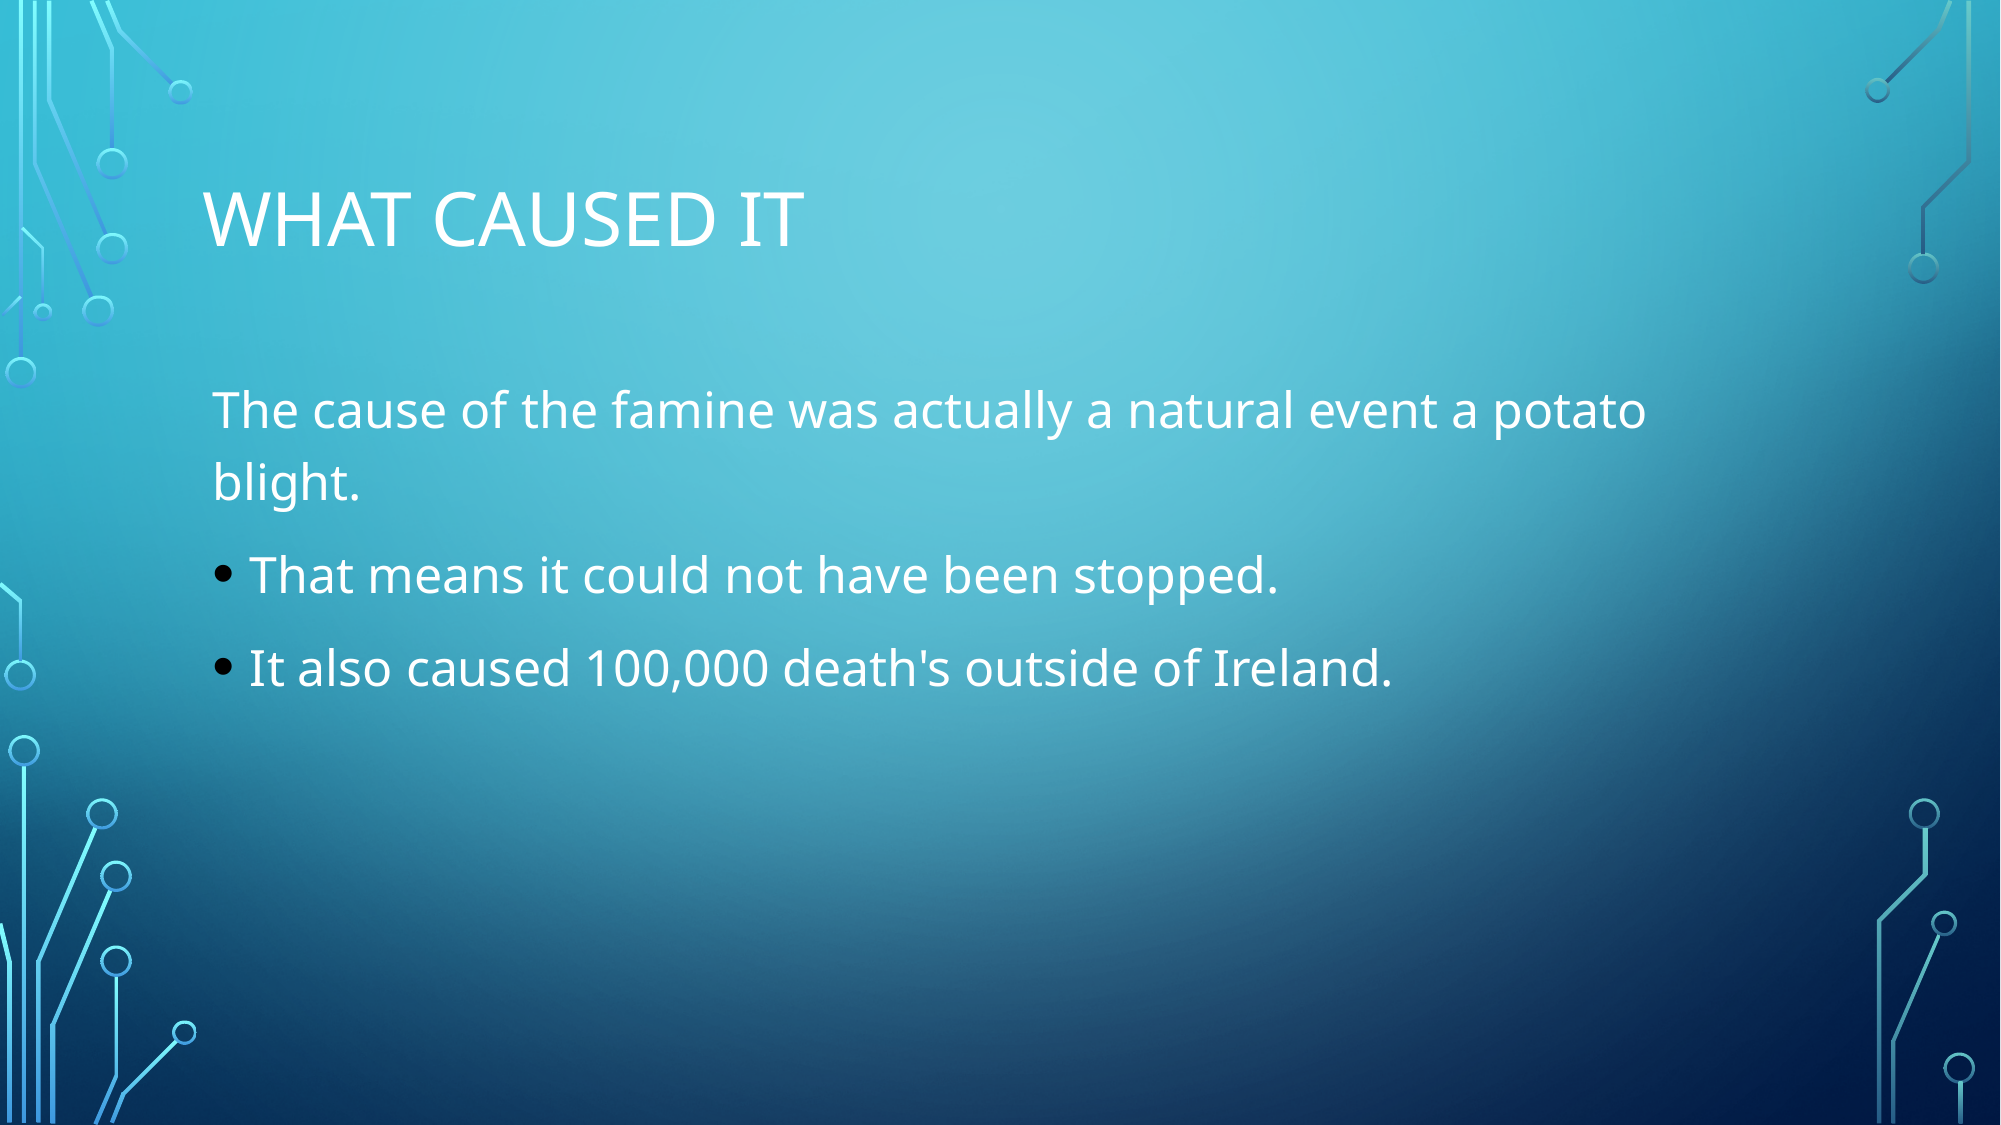

# WHAT CAUSED IT
The cause of the famine was actually a natural event a potato blight.
That means it could not have been stopped.
It also caused 100,000 death's outside of Ireland.